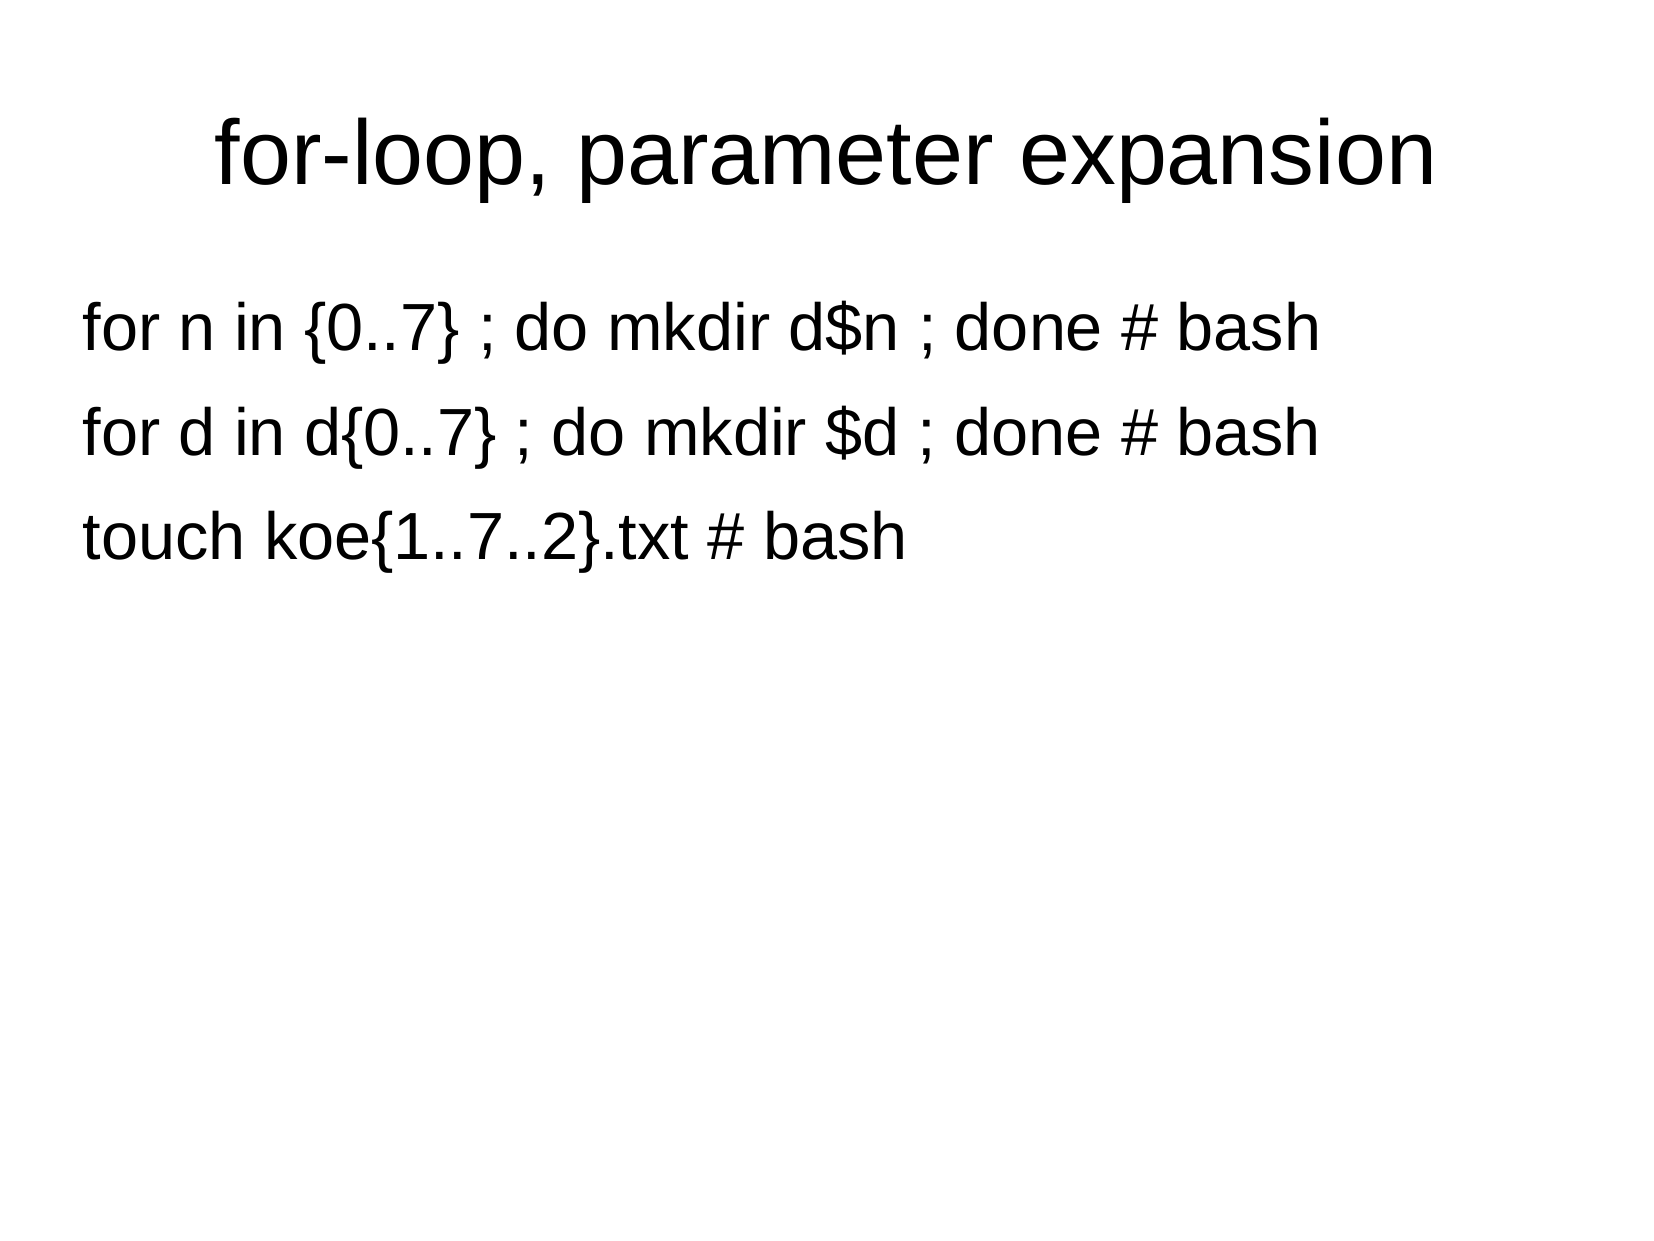

# for-loop, parameter expansion
for n in {0..7} ; do mkdir d$n ; done # bash
for d in d{0..7} ; do mkdir $d ; done # bash
touch koe{1..7..2}.txt # bash